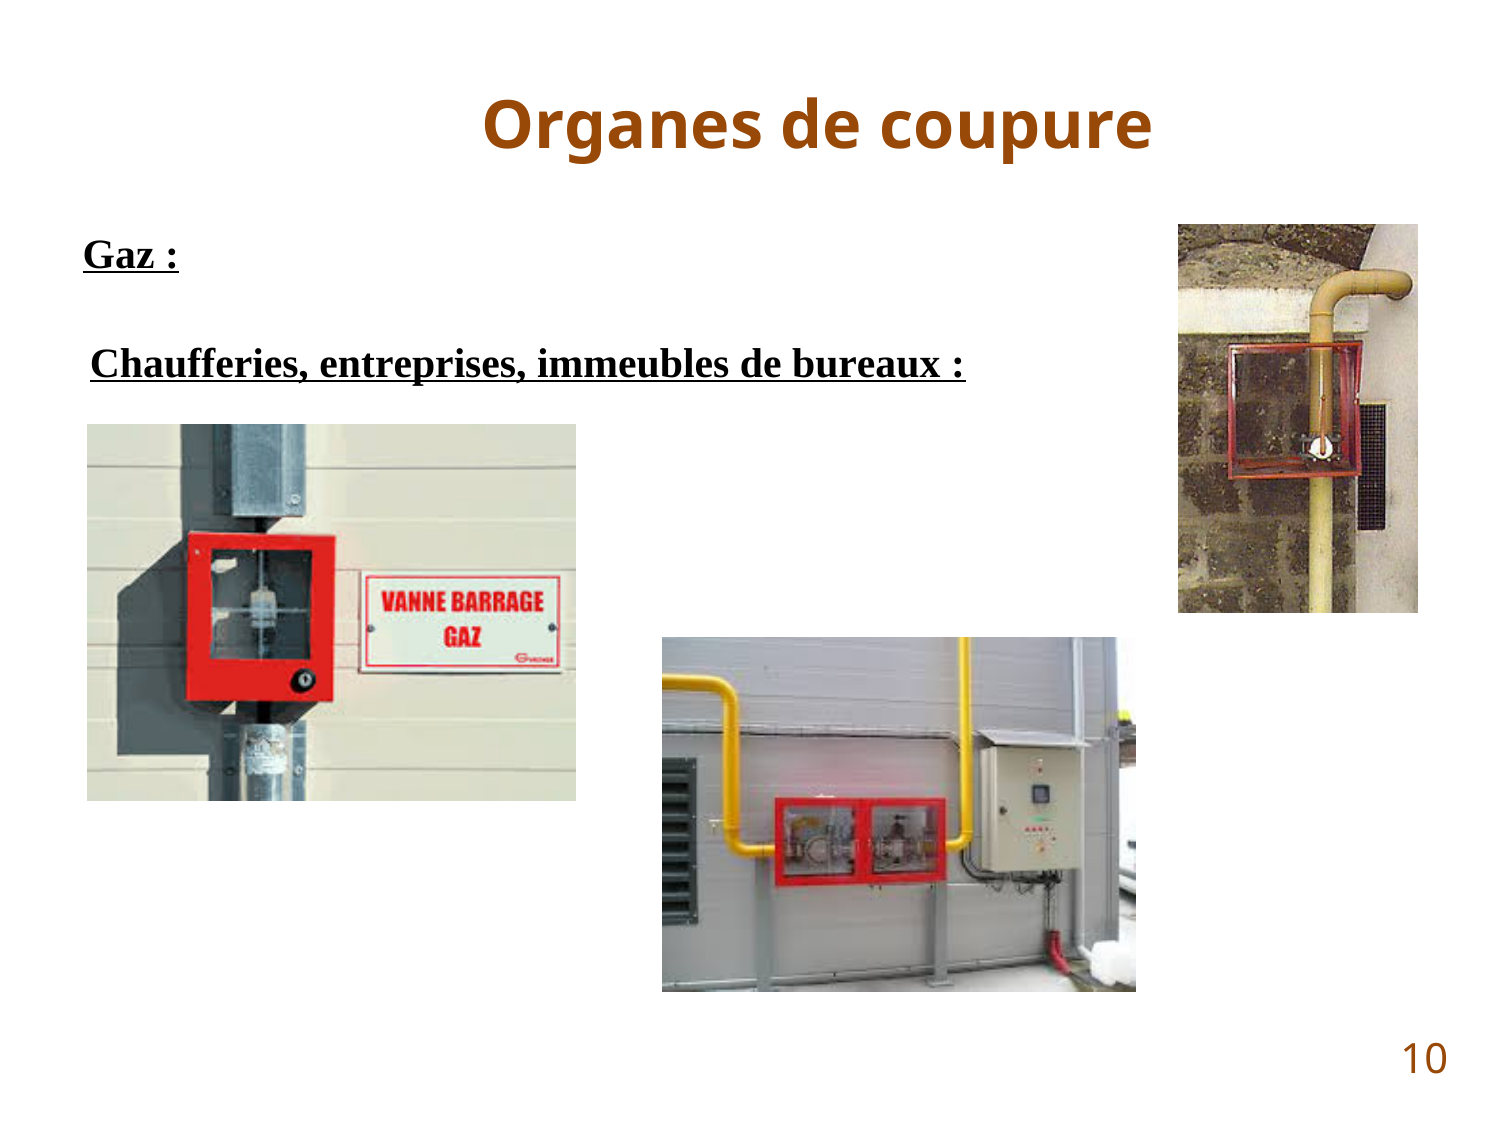

# Organes de coupure
Gaz :
Chaufferies, entreprises, immeubles de bureaux :